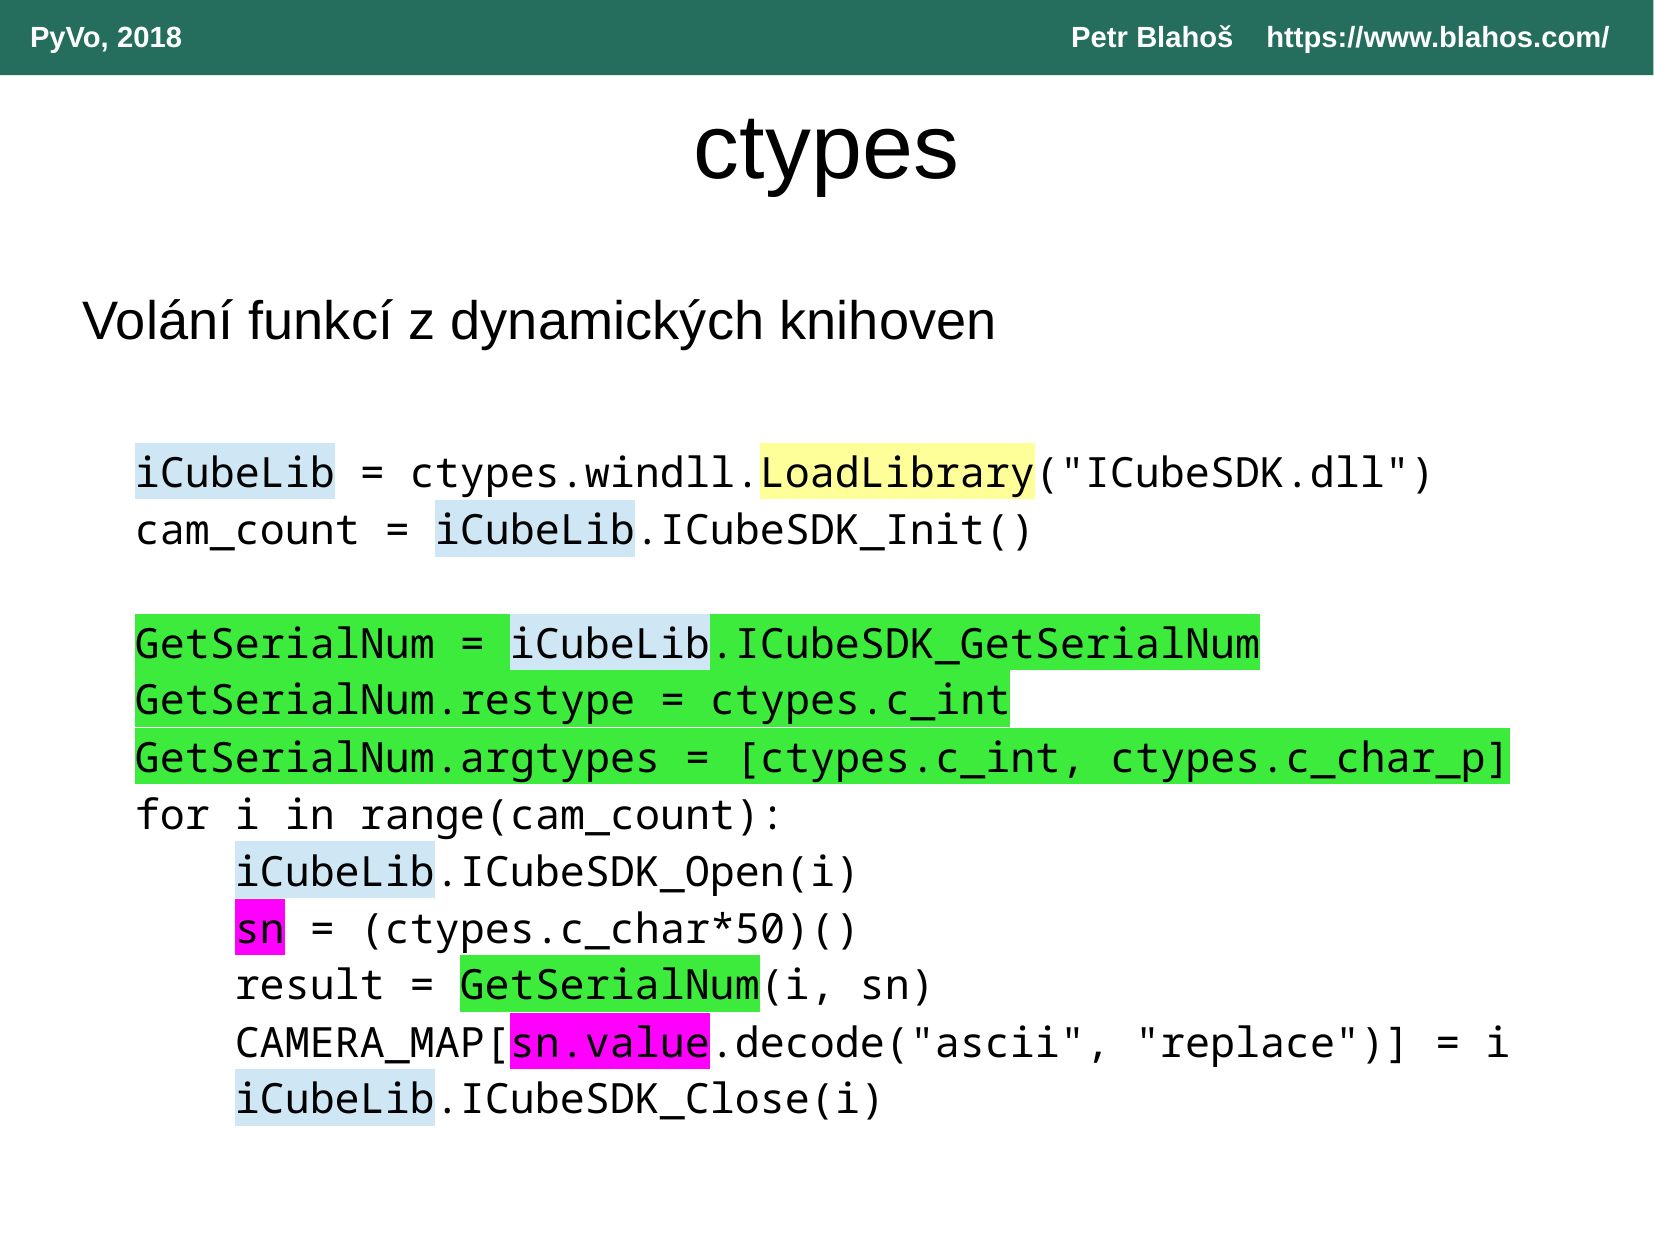

# ctypes
Volání funkcí z dynamických knihoven
iCubeLib = ctypes.windll.LoadLibrary("ICubeSDK.dll")
cam_count = iCubeLib.ICubeSDK_Init()
GetSerialNum = iCubeLib.ICubeSDK_GetSerialNum
GetSerialNum.restype = ctypes.c_int
GetSerialNum.argtypes = [ctypes.c_int, ctypes.c_char_p]
for i in range(cam_count):
 iCubeLib.ICubeSDK_Open(i)
 sn = (ctypes.c_char*50)()
 result = GetSerialNum(i, sn)
 CAMERA_MAP[sn.value.decode("ascii", "replace")] = i
 iCubeLib.ICubeSDK_Close(i)